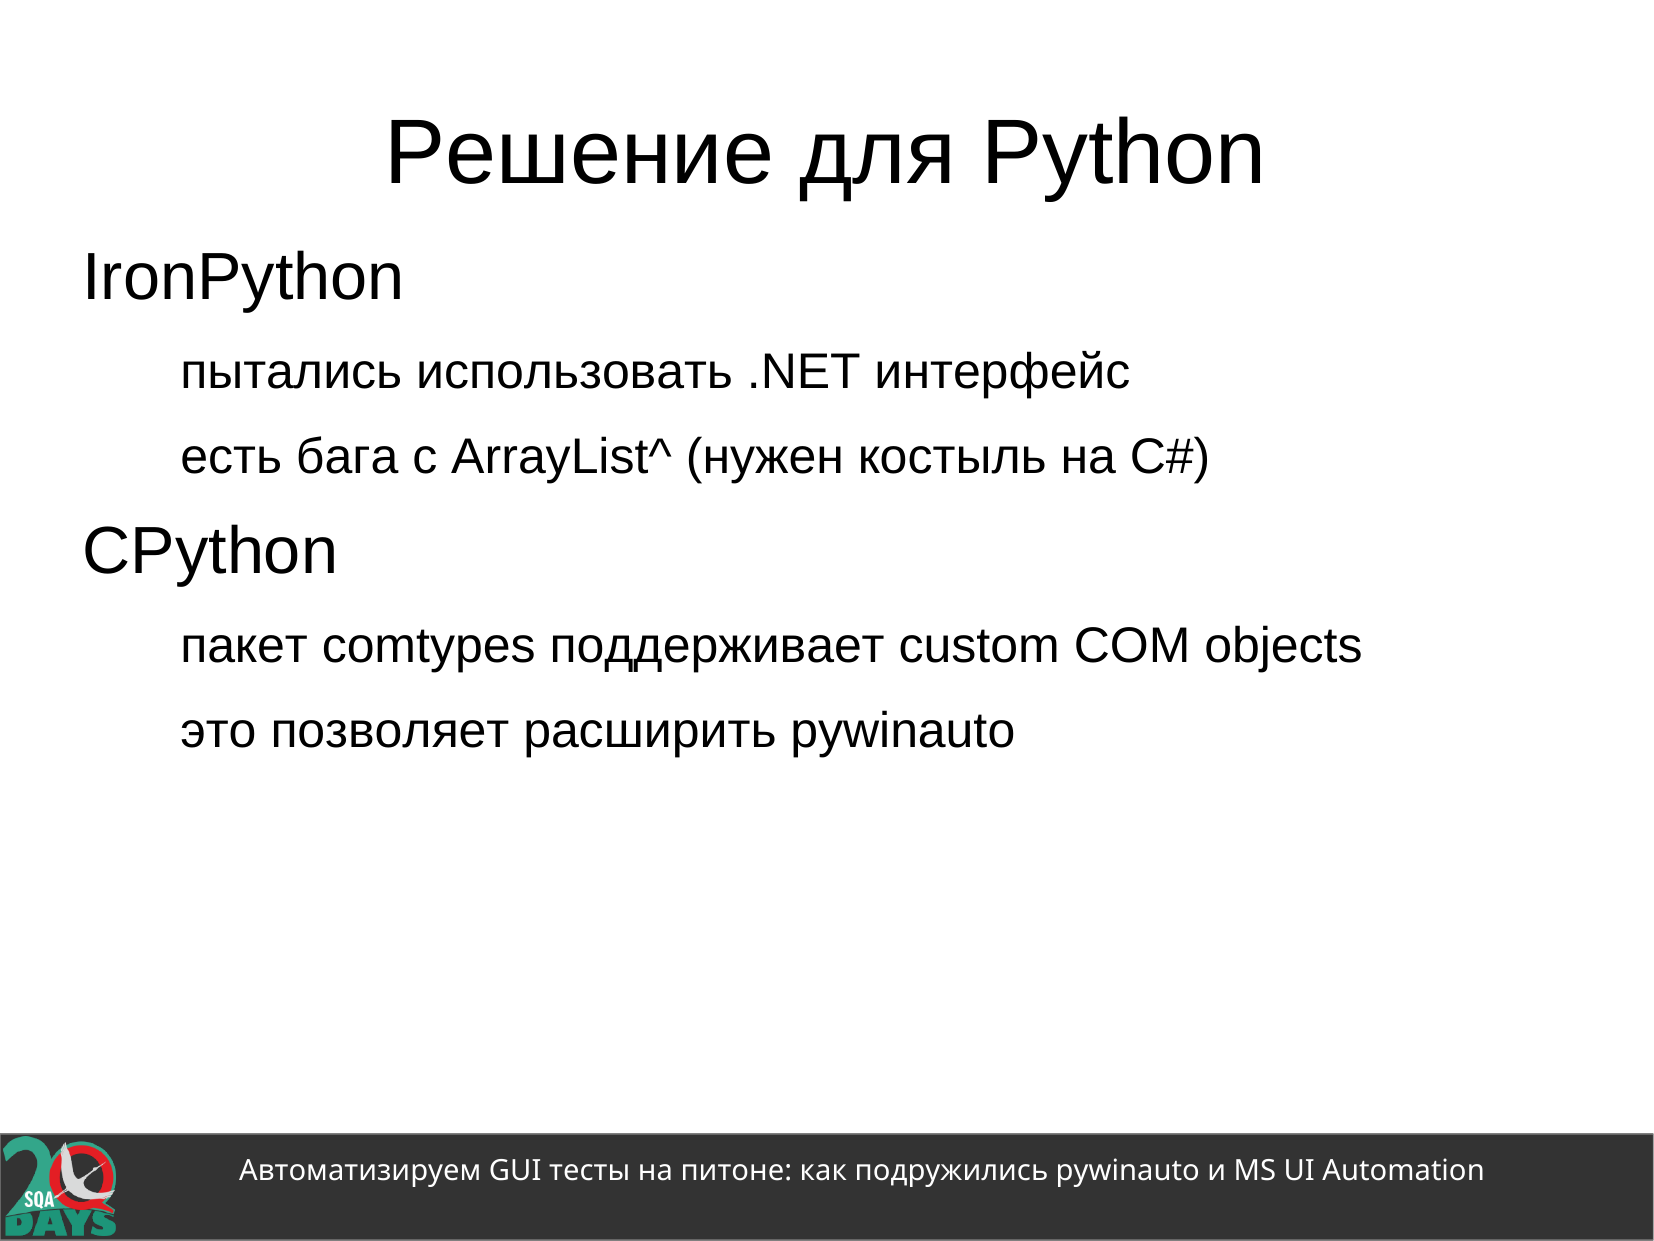

# Решение для Python
IronPython
 пытались использовать .NET интерфейс
 есть бага с ArrayList^ (нужен костыль на C#)
CPython
 пакет comtypes поддерживает custom COM objects
 это позволяет расширить pywinauto
Автоматизируем GUI тесты на питоне: как подружились pywinauto и MS UI Automation